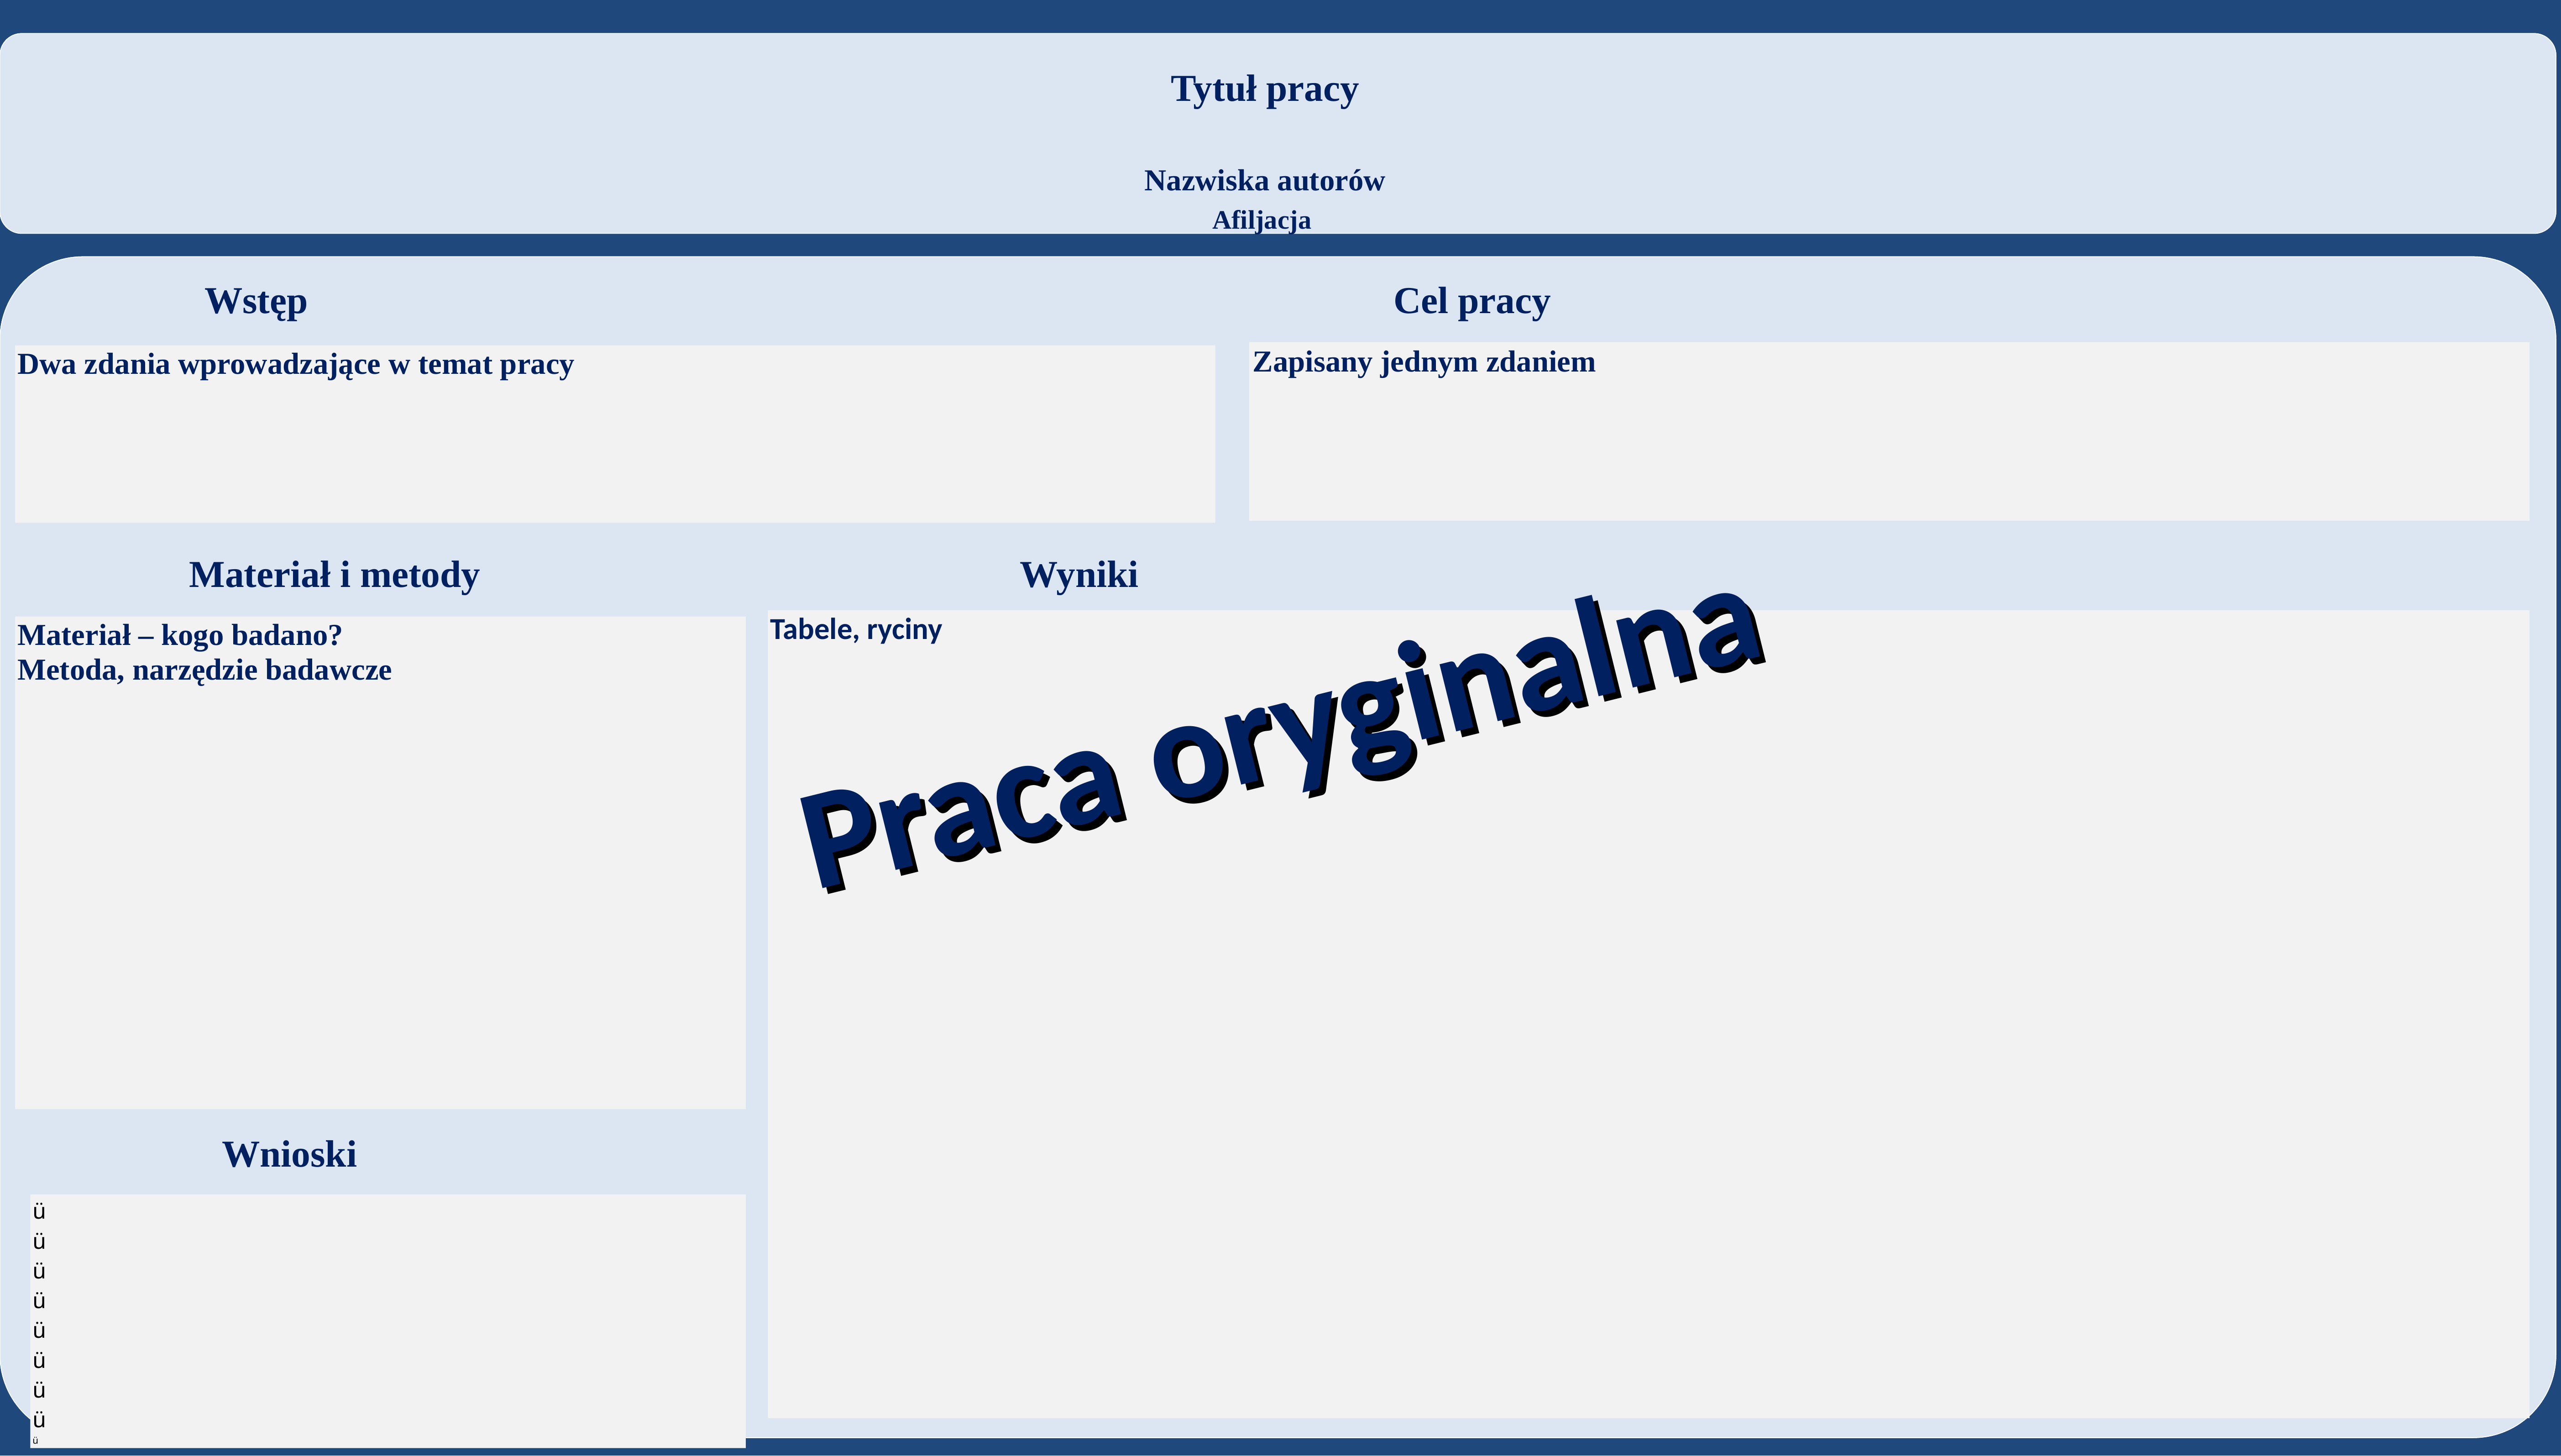

Tytuł pracy
Nazwiska autorów
Afiljacja
ateriał
Wstęp
Cel pracy
Zapisany jednym zdaniem
Dwa zdania wprowadzające w temat pracy
Materiał i metody
Wyniki
Tabele, ryciny
Materiał – kogo badano?
Metoda, narzędzie badawcze
Praca oryginalna
Wnioski